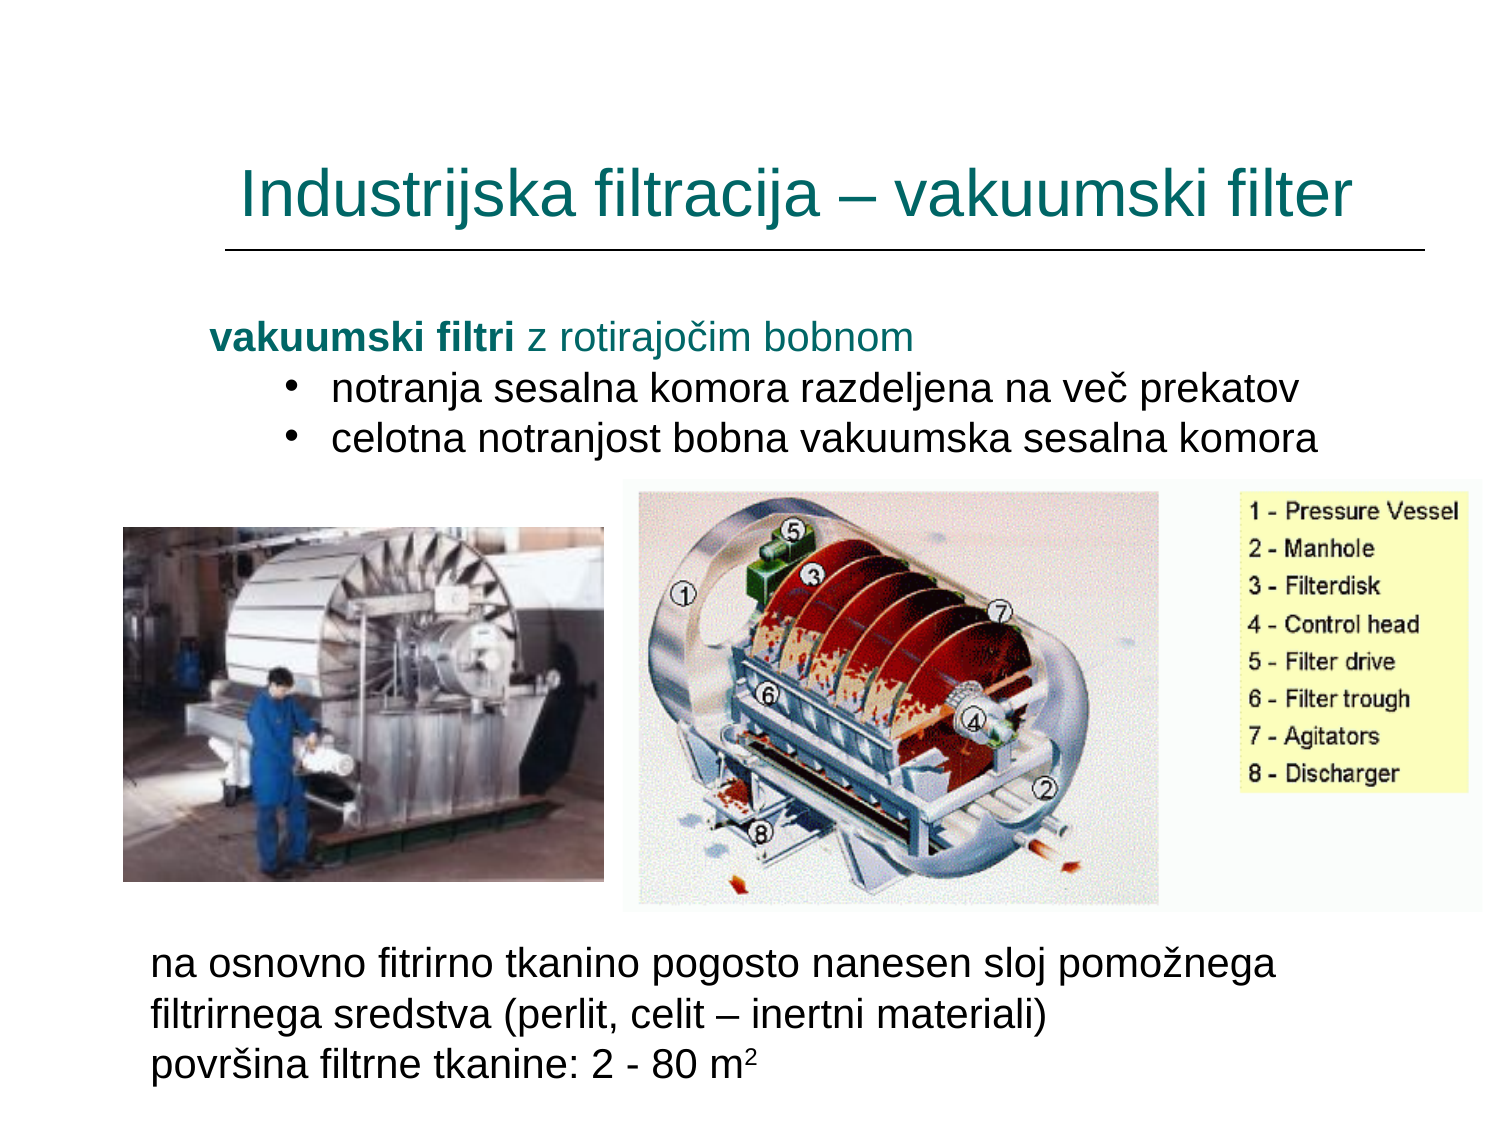

# Industrijska filtracija – vakuumski filter
vakuumski filtri z rotirajočim bobnom
notranja sesalna komora razdeljena na več prekatov
celotna notranjost bobna vakuumska sesalna komora
na osnovno fitrirno tkanino pogosto nanesen sloj pomožnega filtrirnega sredstva (perlit, celit – inertni materiali)
površina filtrne tkanine: 2 - 80 m2